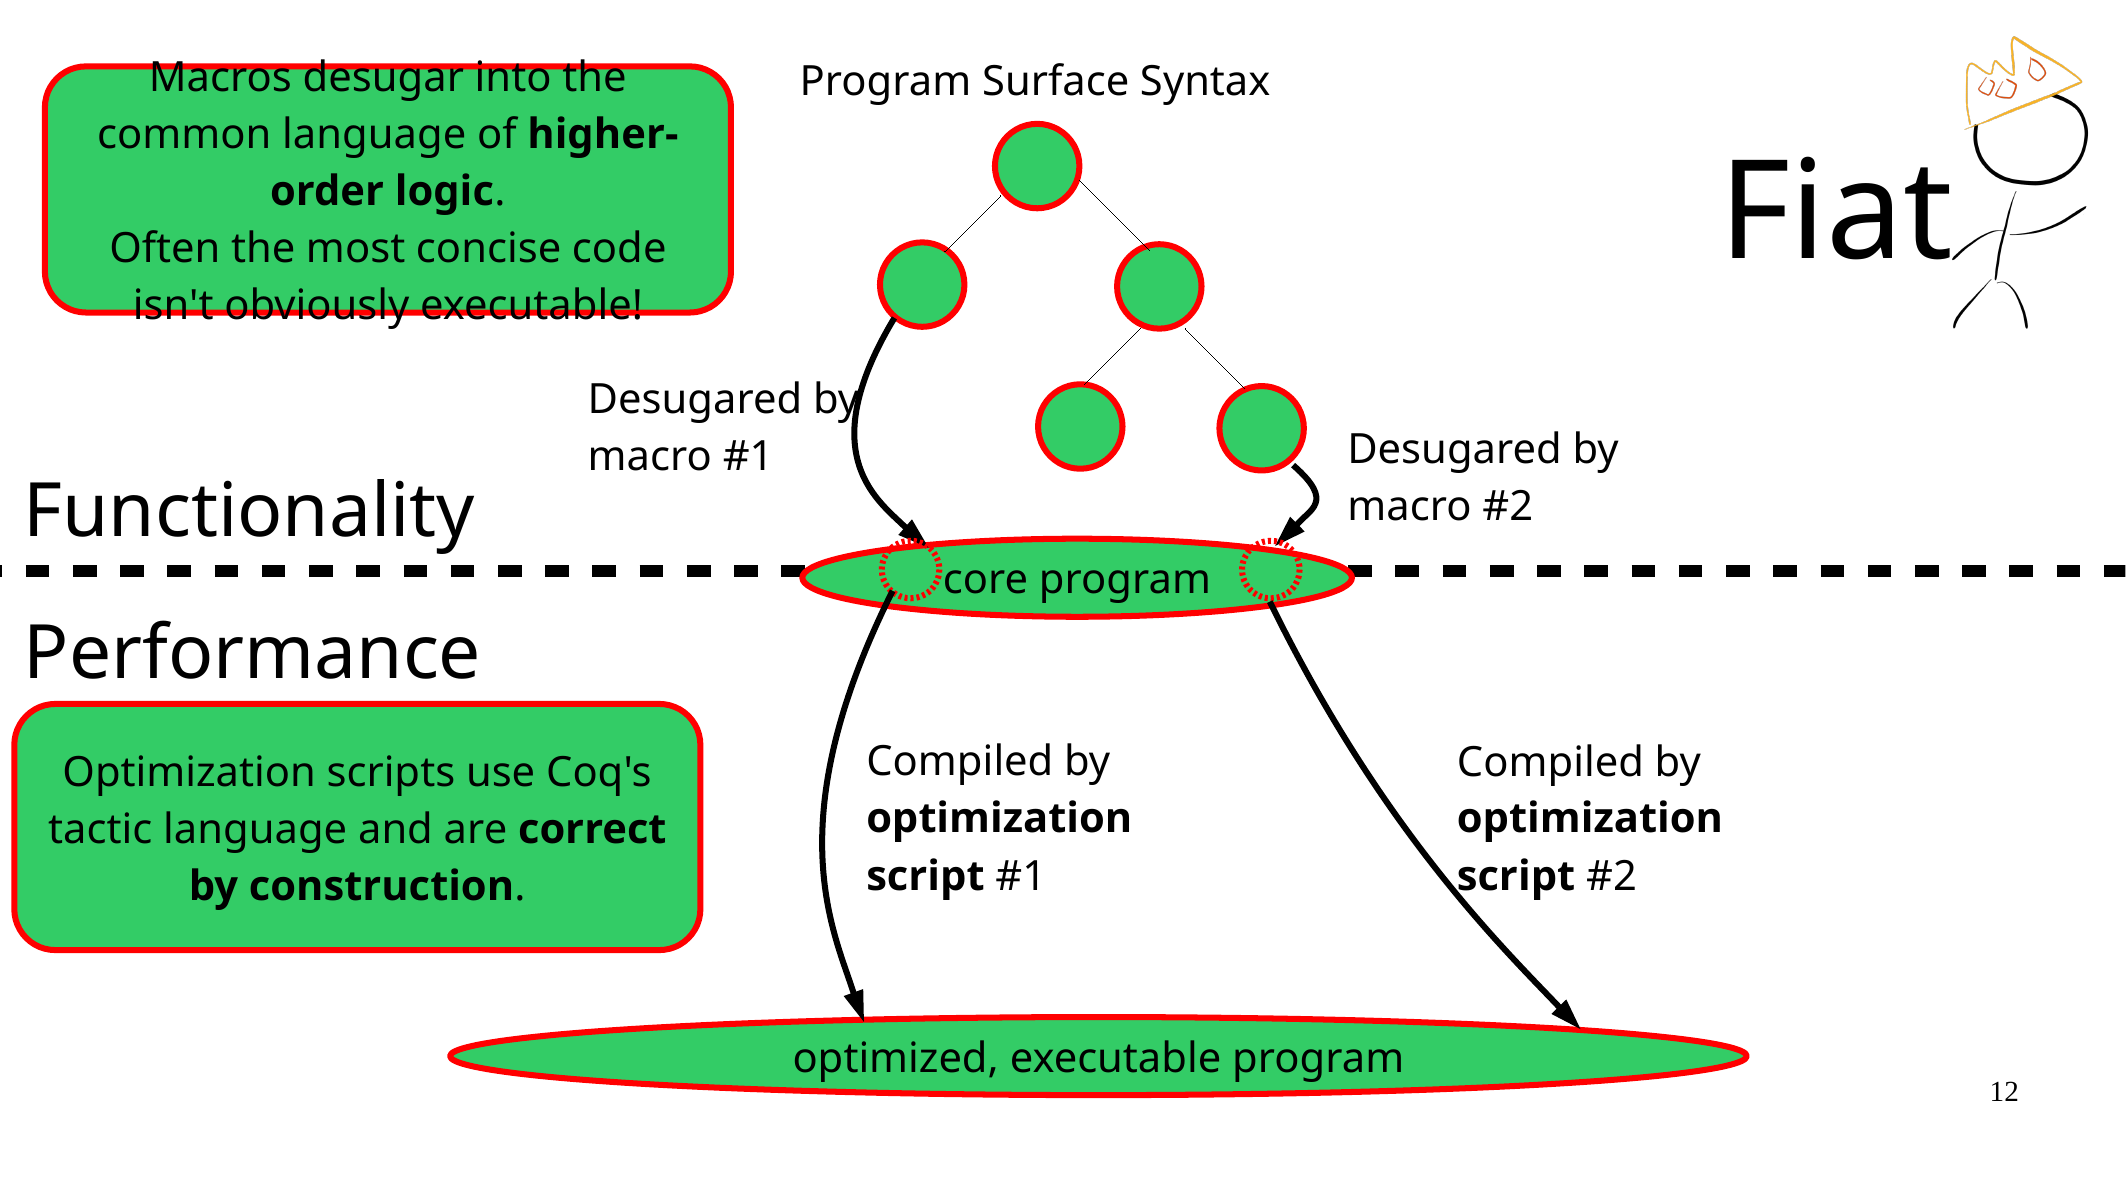

Program Surface Syntax
Macros desugar into the common language of higher-order logic.
Often the most concise code isn't obviously executable!
Fiat
Desugared by
macro #1
Desugared by
macro #2
Functionality
core program
Performance
Optimization scripts use Coq's tactic language and are correct by construction.
Compiled by
optimization
script #1
Compiled by
optimization
script #2
optimized, executable program
12